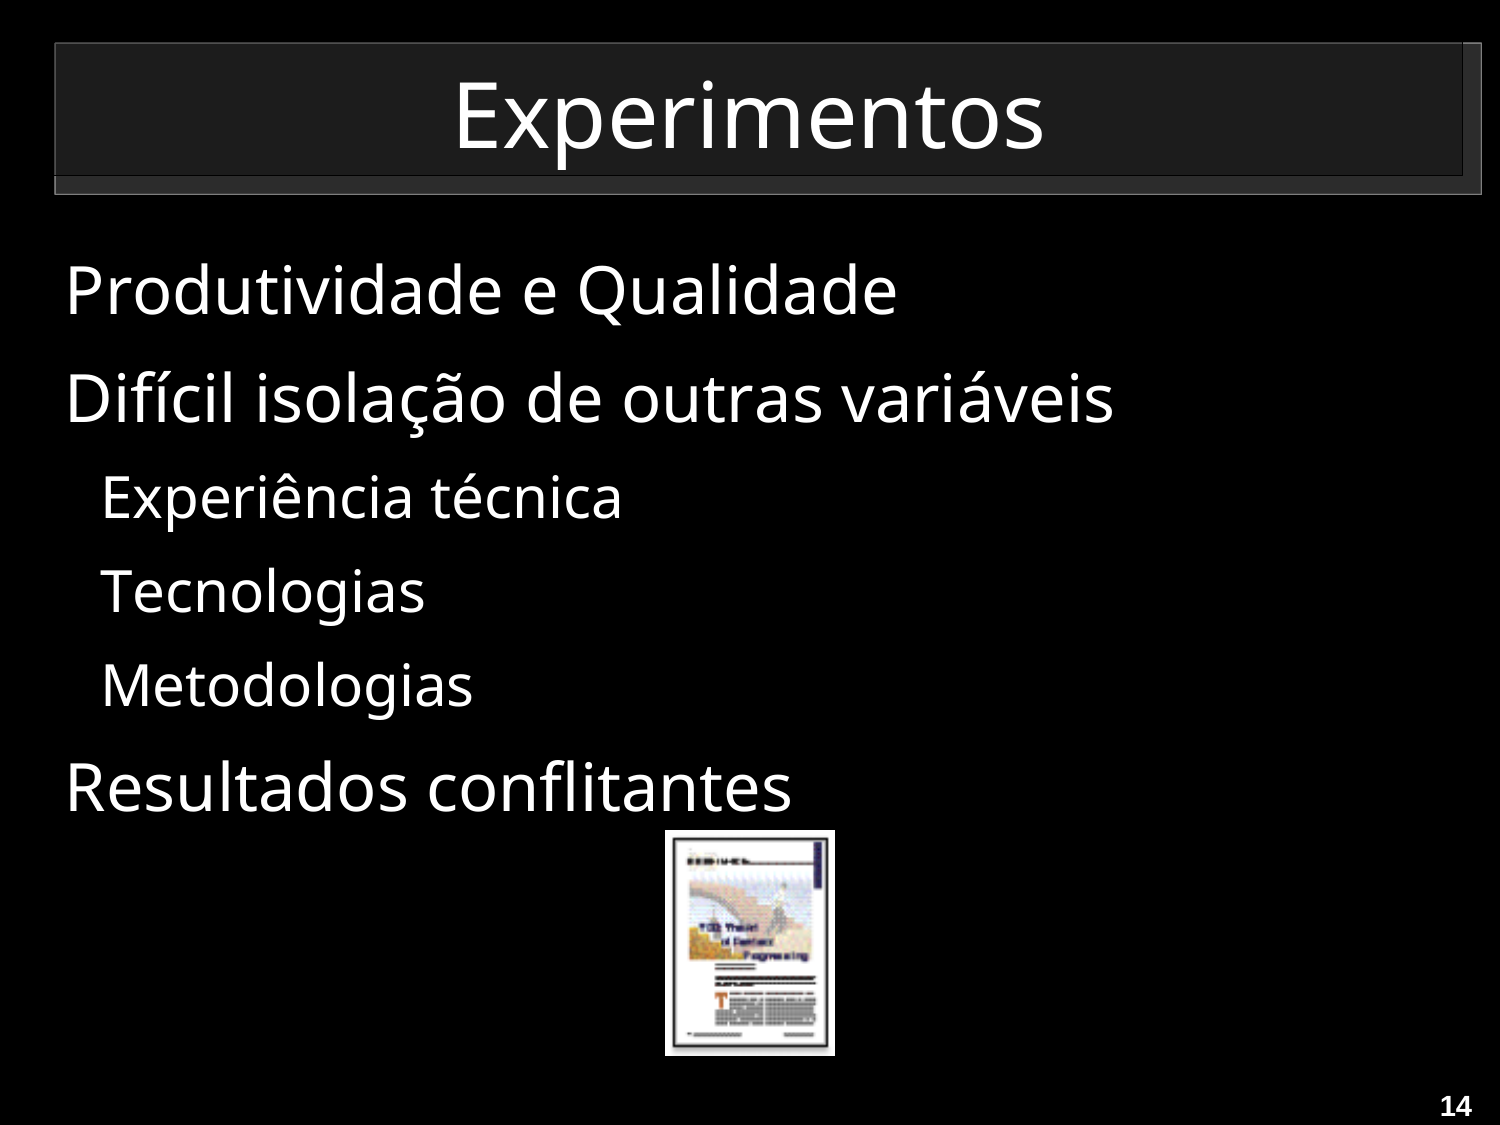

# Experimentos
Produtividade e Qualidade
Difícil isolação de outras variáveis
Experiência técnica
Tecnologias
Metodologias
Resultados conflitantes
14